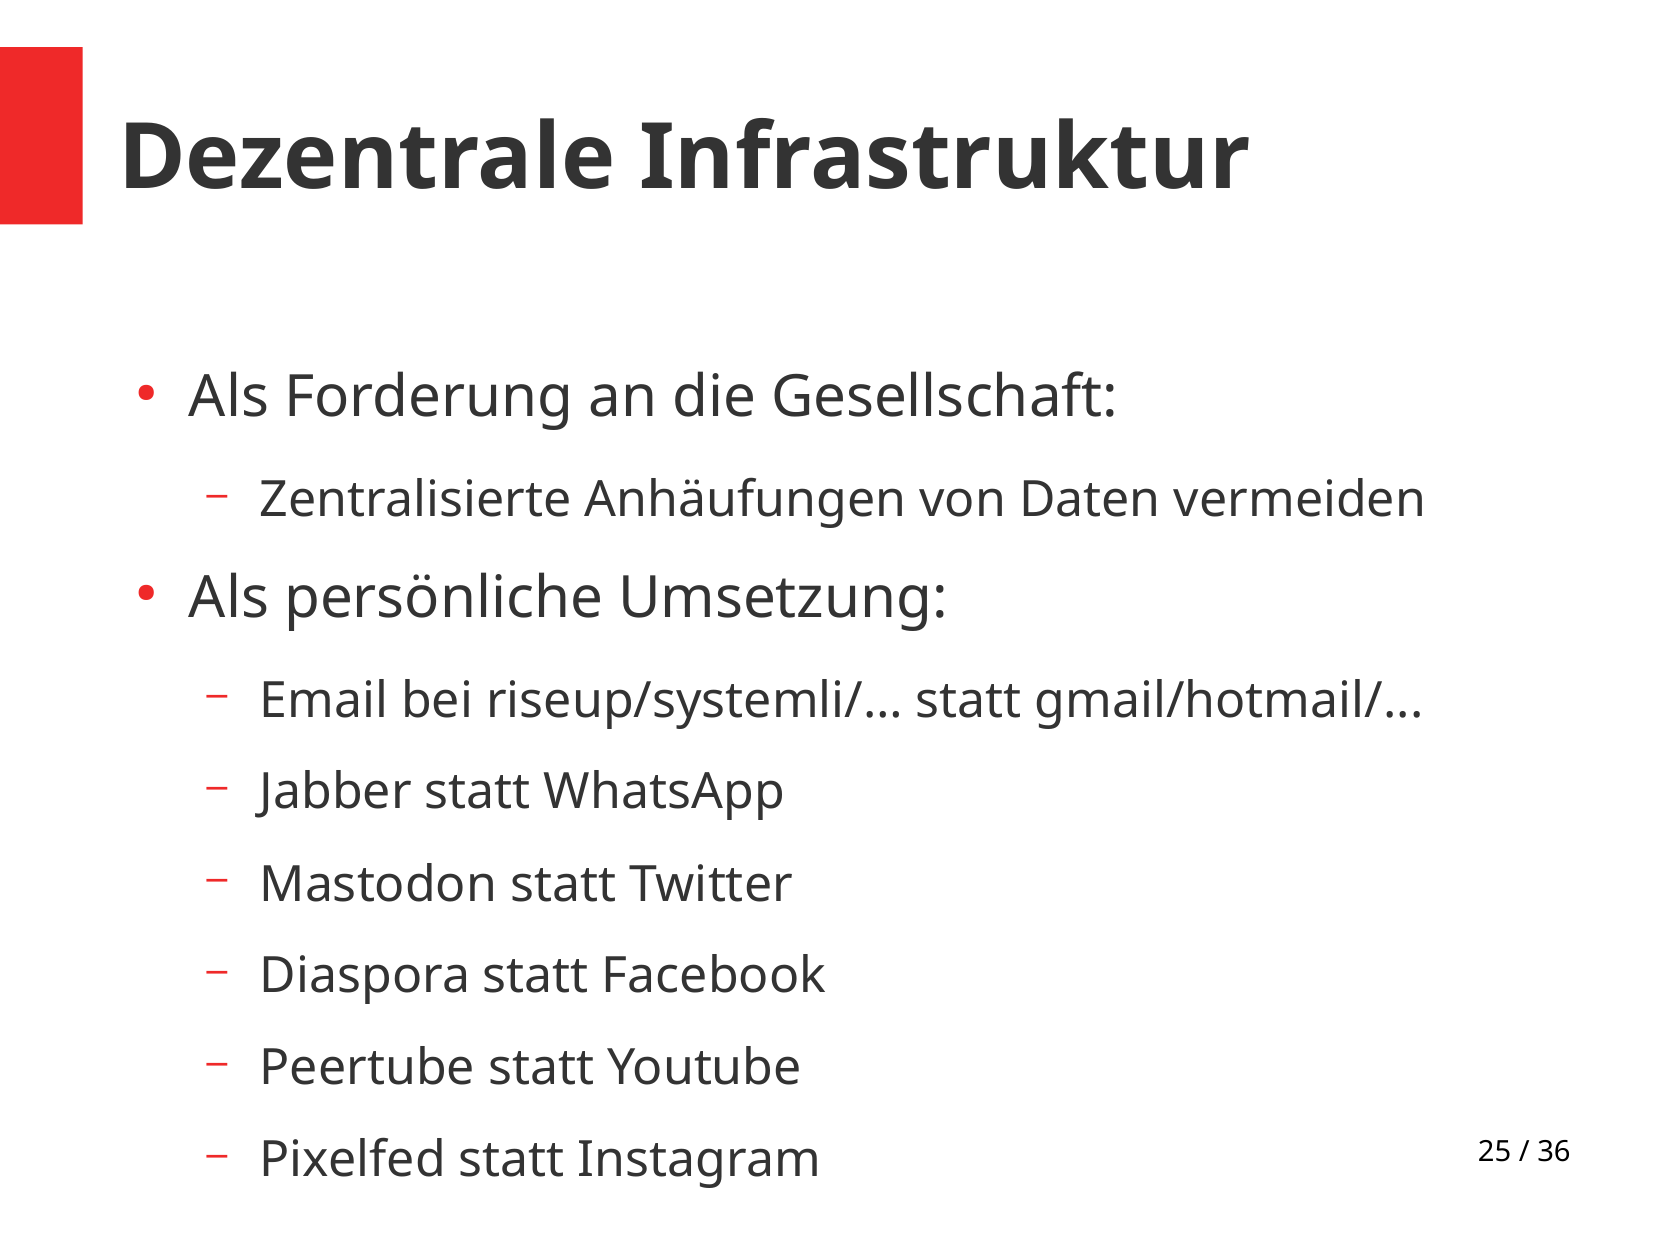

# Dezentrale Infrastruktur
Als Forderung an die Gesellschaft:
Zentralisierte Anhäufungen von Daten vermeiden
Als persönliche Umsetzung:
Email bei riseup/systemli/… statt gmail/hotmail/...
Jabber statt WhatsApp
Mastodon statt Twitter
Diaspora statt Facebook
Peertube statt Youtube
Pixelfed statt Instagram
25